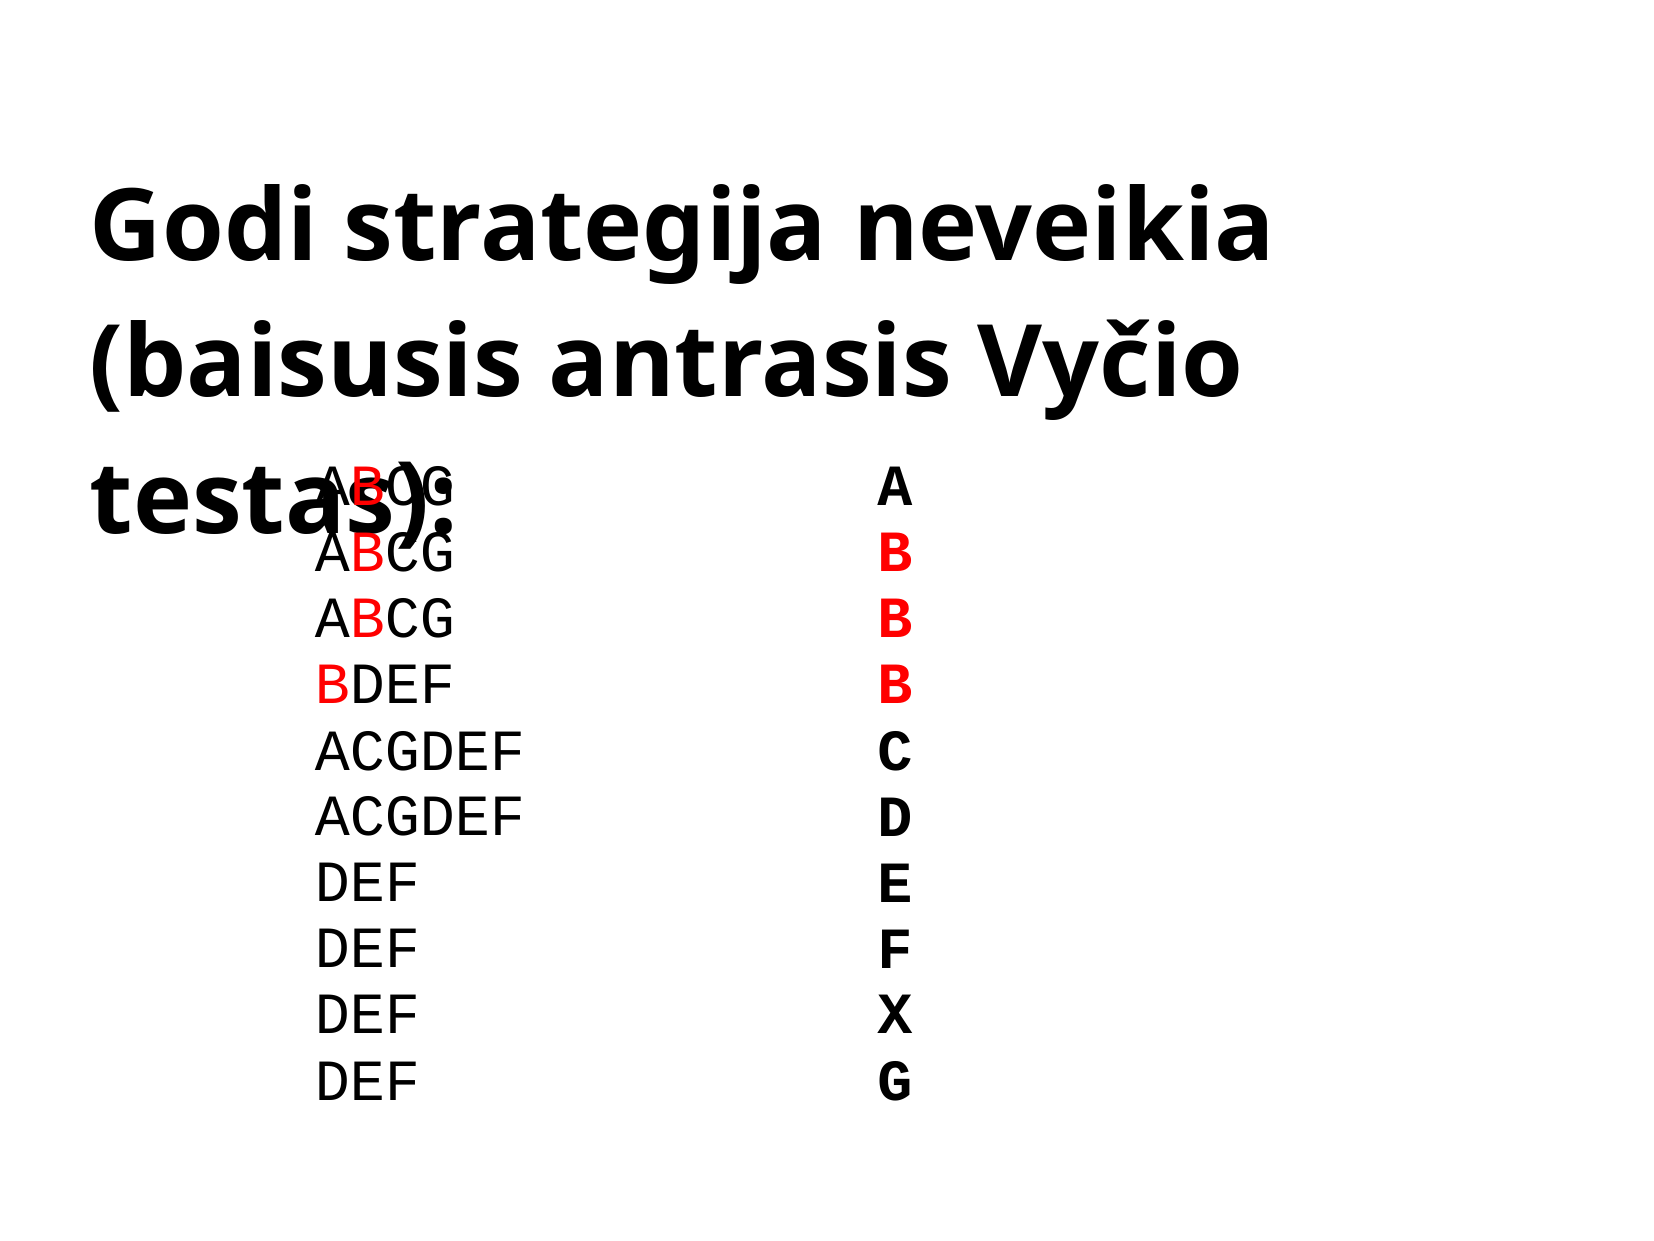

Godi strategija neveikia (baisusis antrasis Vyčio testas):
ABCG
ABCG
ABCG
BDEF
ACGDEF
ACGDEF
DEF
DEF
DEF
DEF
A
B
B
B
C
D
E
F
X
G